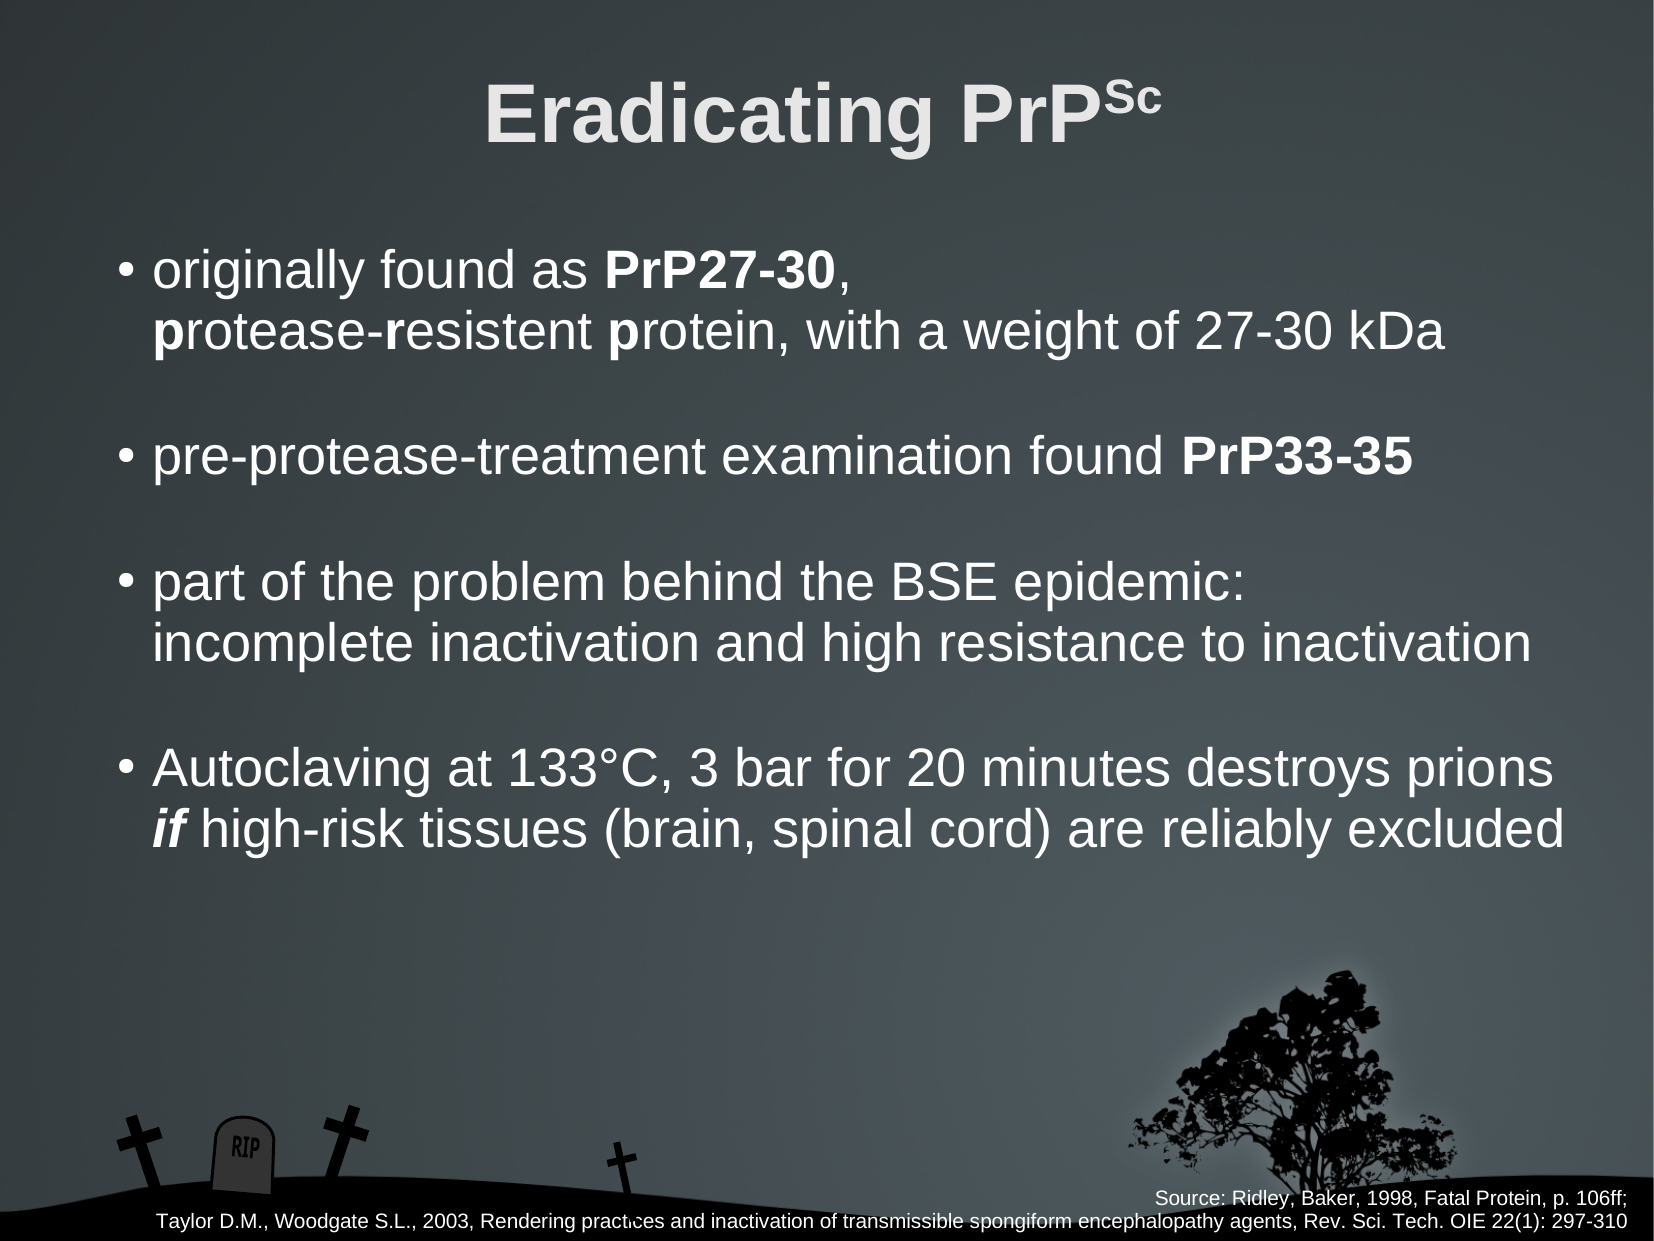

# Eradicating PrPSc
originally found as PrP27-30,
protease-resistent protein, with a weight of 27-30 kDa
pre-protease-treatment examination found PrP33-35
part of the problem behind the BSE epidemic:
incomplete inactivation and high resistance to inactivation
Autoclaving at 133°C, 3 bar for 20 minutes destroys prions
if high-risk tissues (brain, spinal cord) are reliably excluded
RIP
Source: Ridley, Baker, 1998, Fatal Protein, p. 106ff;
Taylor D.M., Woodgate S.L., 2003, Rendering practices and inactivation of transmissible spongiform encephalopathy agents, Rev. Sci. Tech. OIE 22(1): 297-310